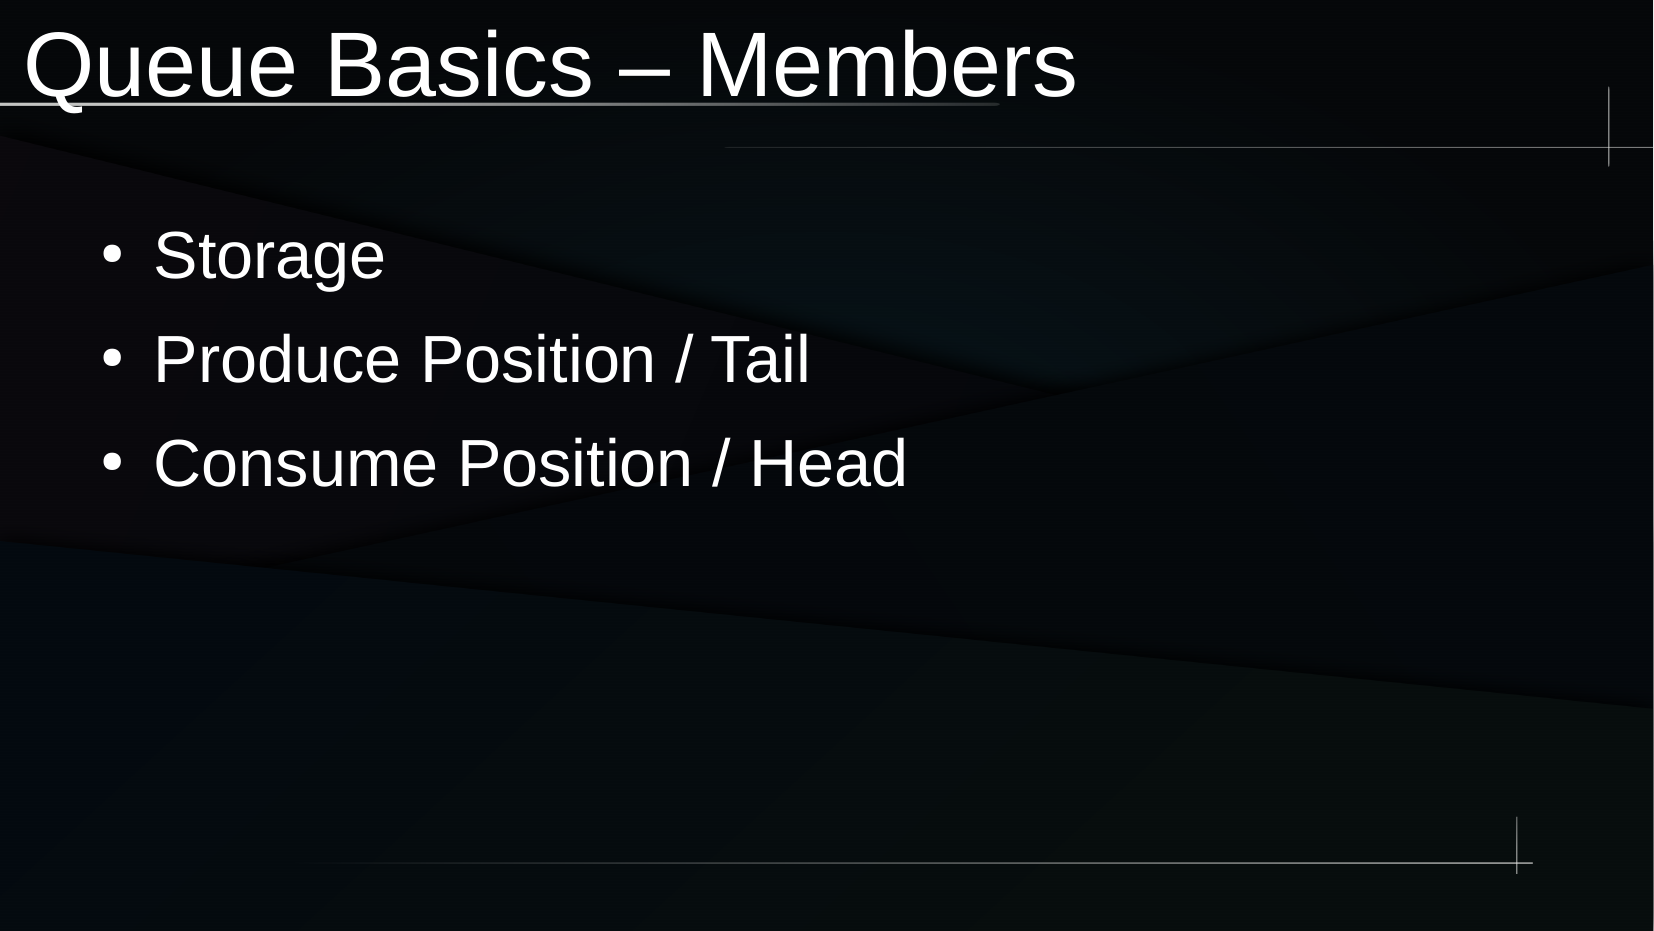

# Queue Basics – Members
Storage
Produce Position / Tail
Consume Position / Head